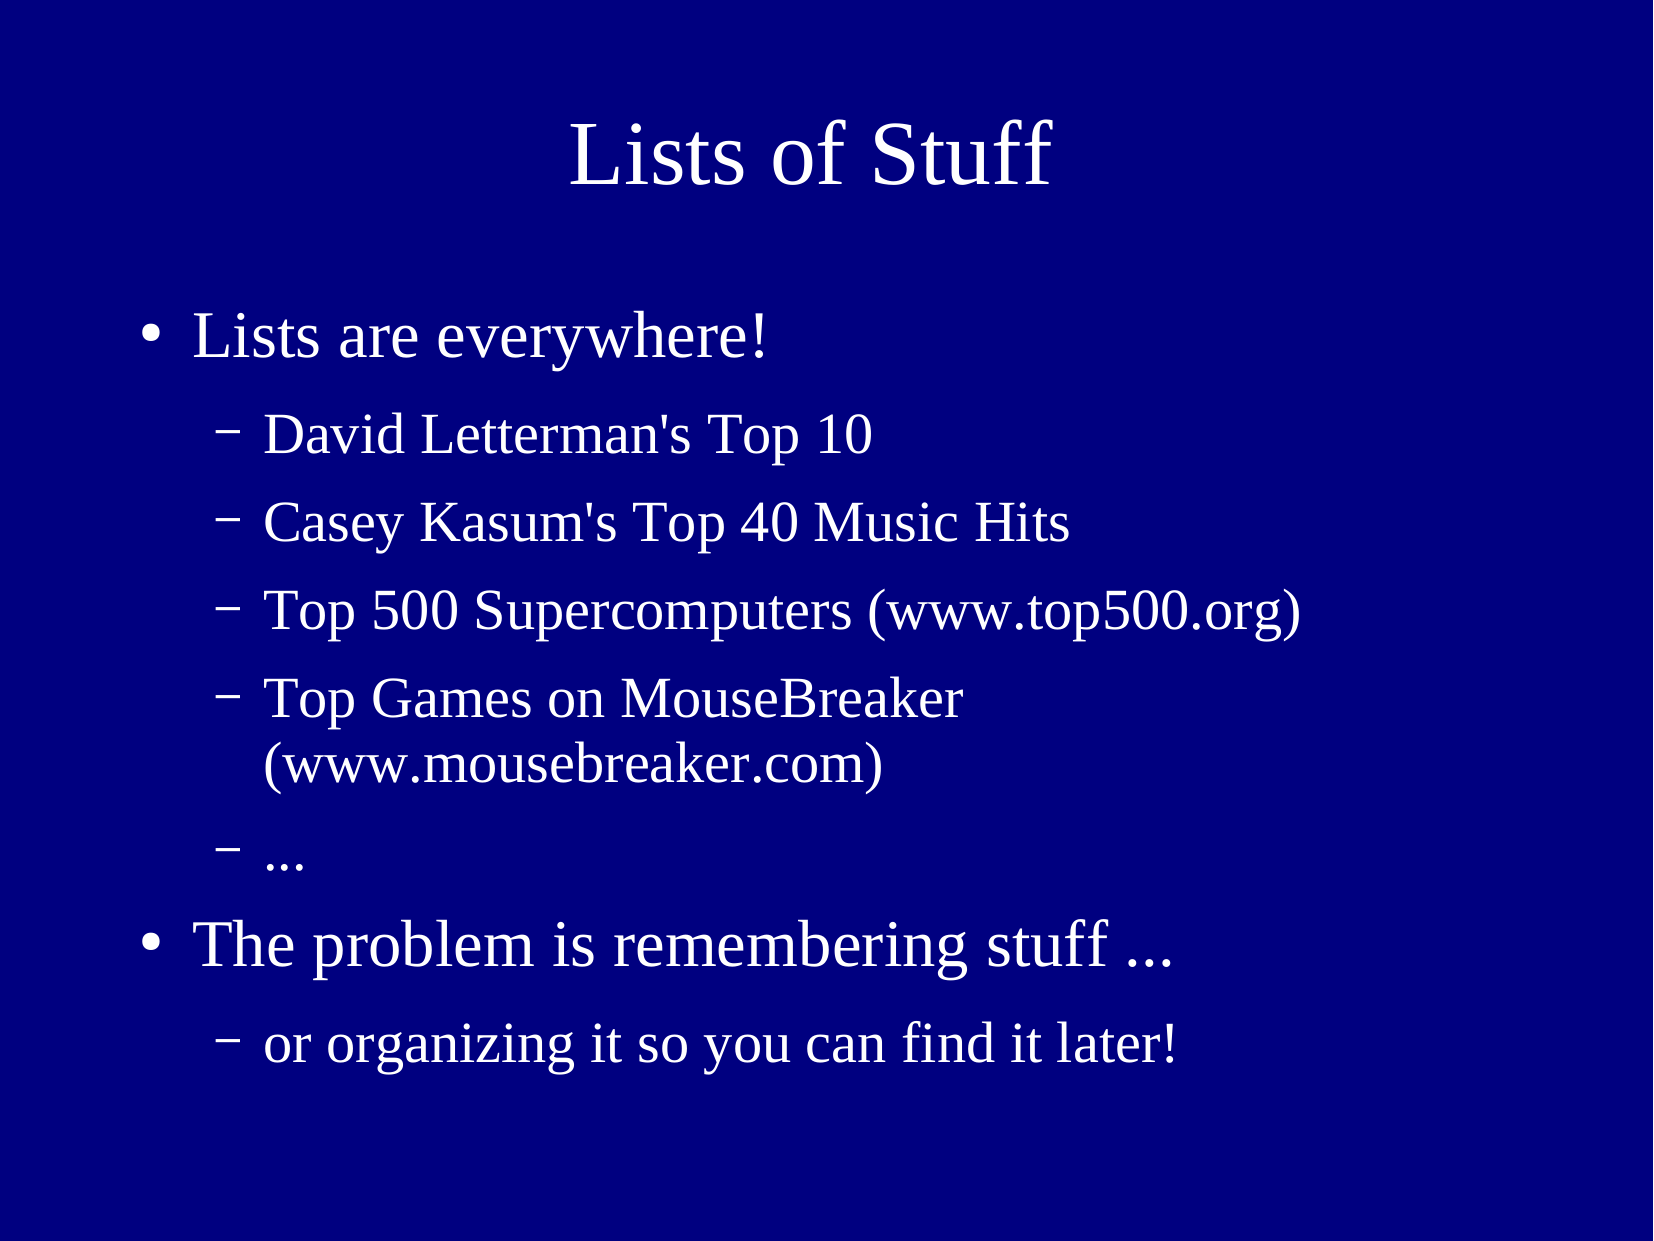

# Lists of Stuff
Lists are everywhere!
David Letterman's Top 10
Casey Kasum's Top 40 Music Hits
Top 500 Supercomputers (www.top500.org)
Top Games on MouseBreaker (www.mousebreaker.com)
...
The problem is remembering stuff ...
or organizing it so you can find it later!